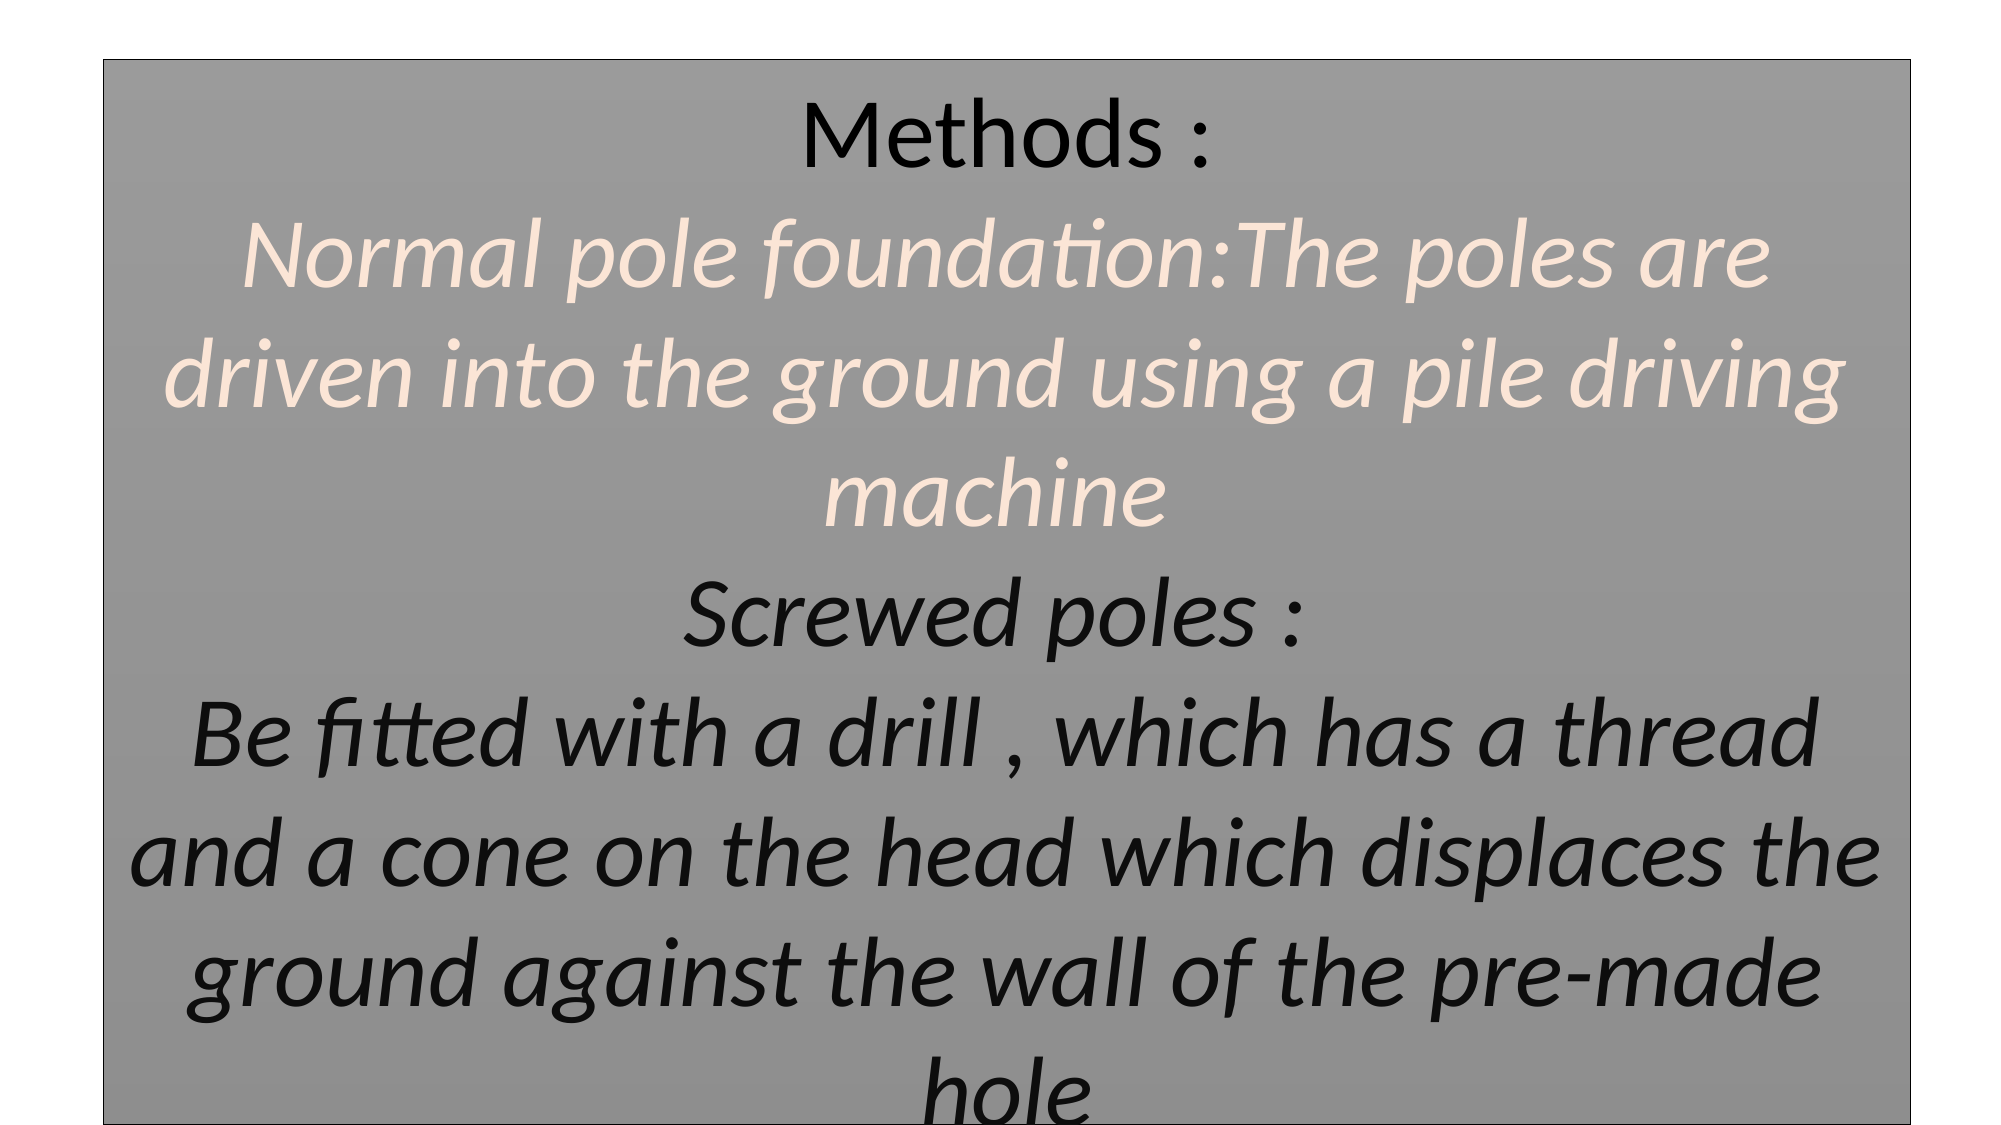

Methods :
Normal pole foundation:The poles are driven into the ground using a pile driving machine
Screwed poles :
Be fitted with a drill , which has a thread and a cone on the head which displaces the ground against the wall of the pre-made hole